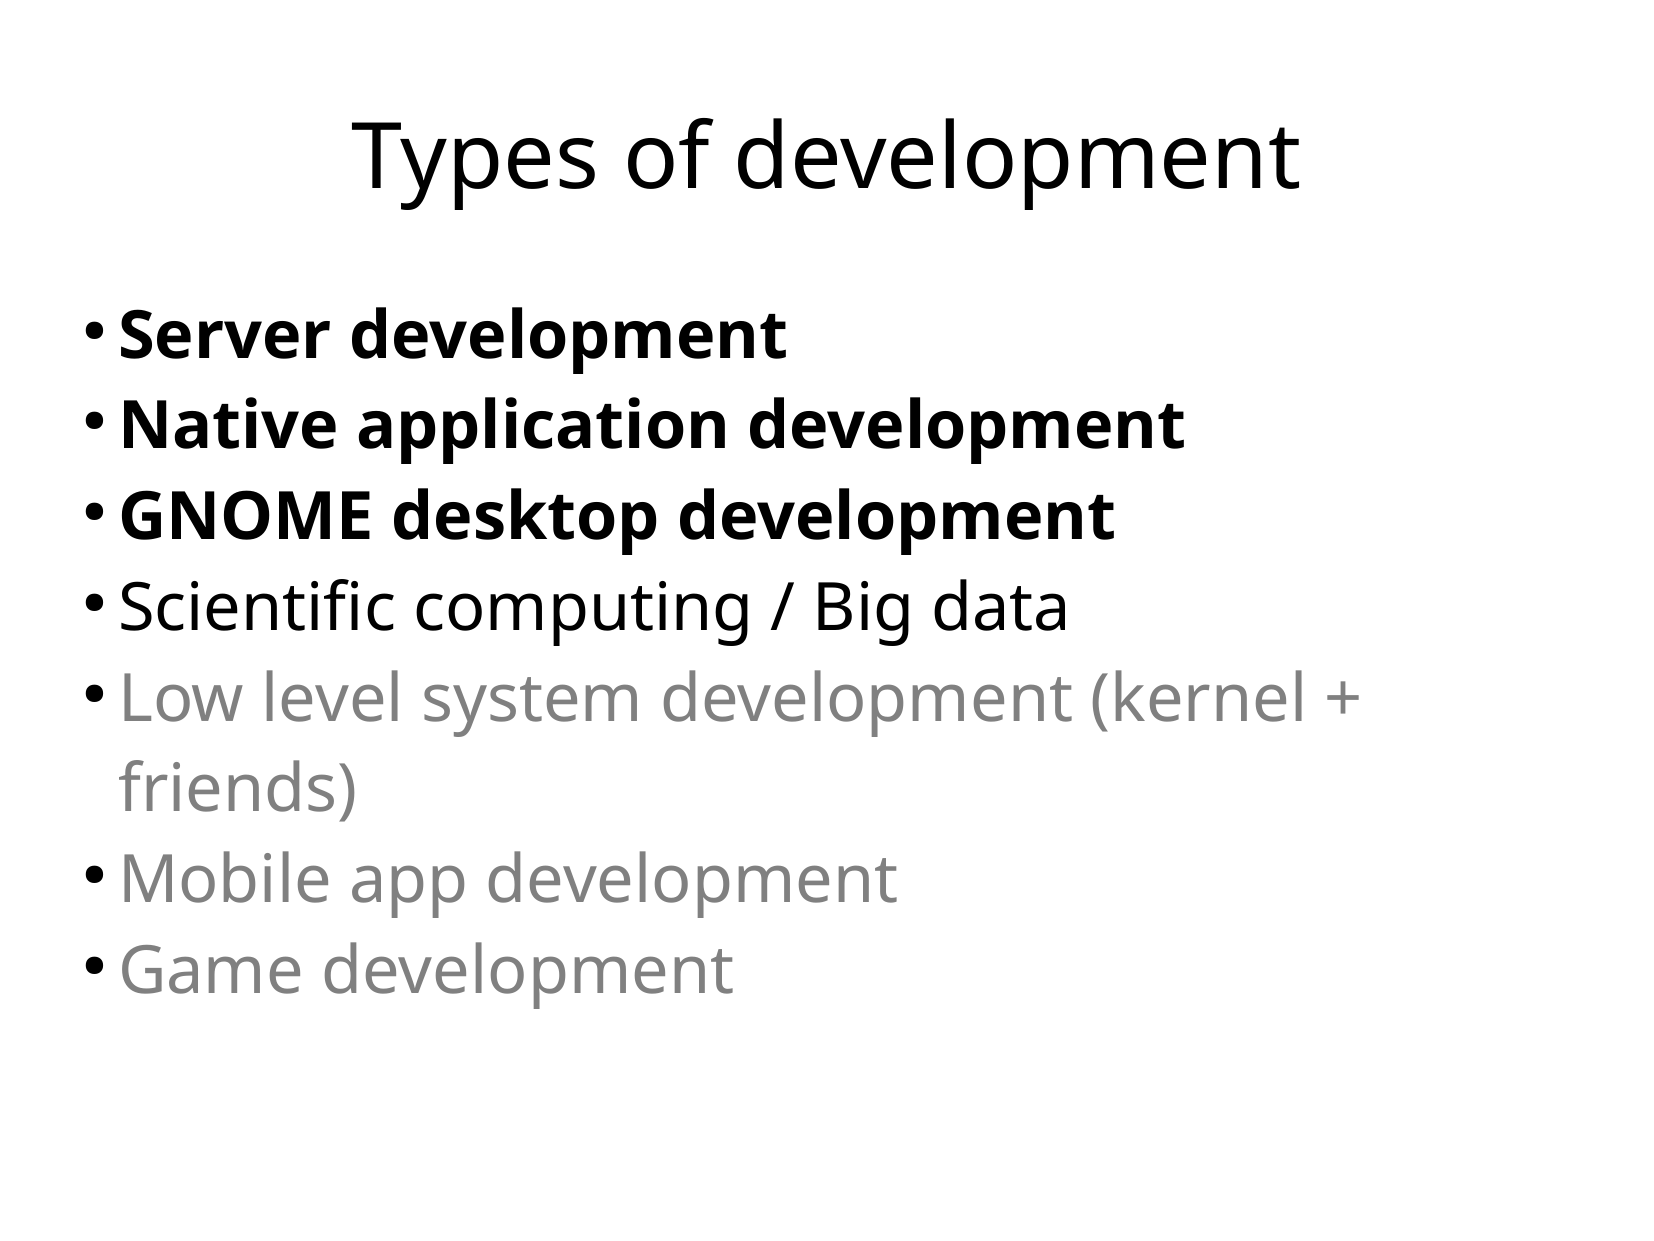

Types of development
# Server development
Native application development
GNOME desktop development
Scientific computing / Big data
Low level system development (kernel + friends)
Mobile app development
Game development